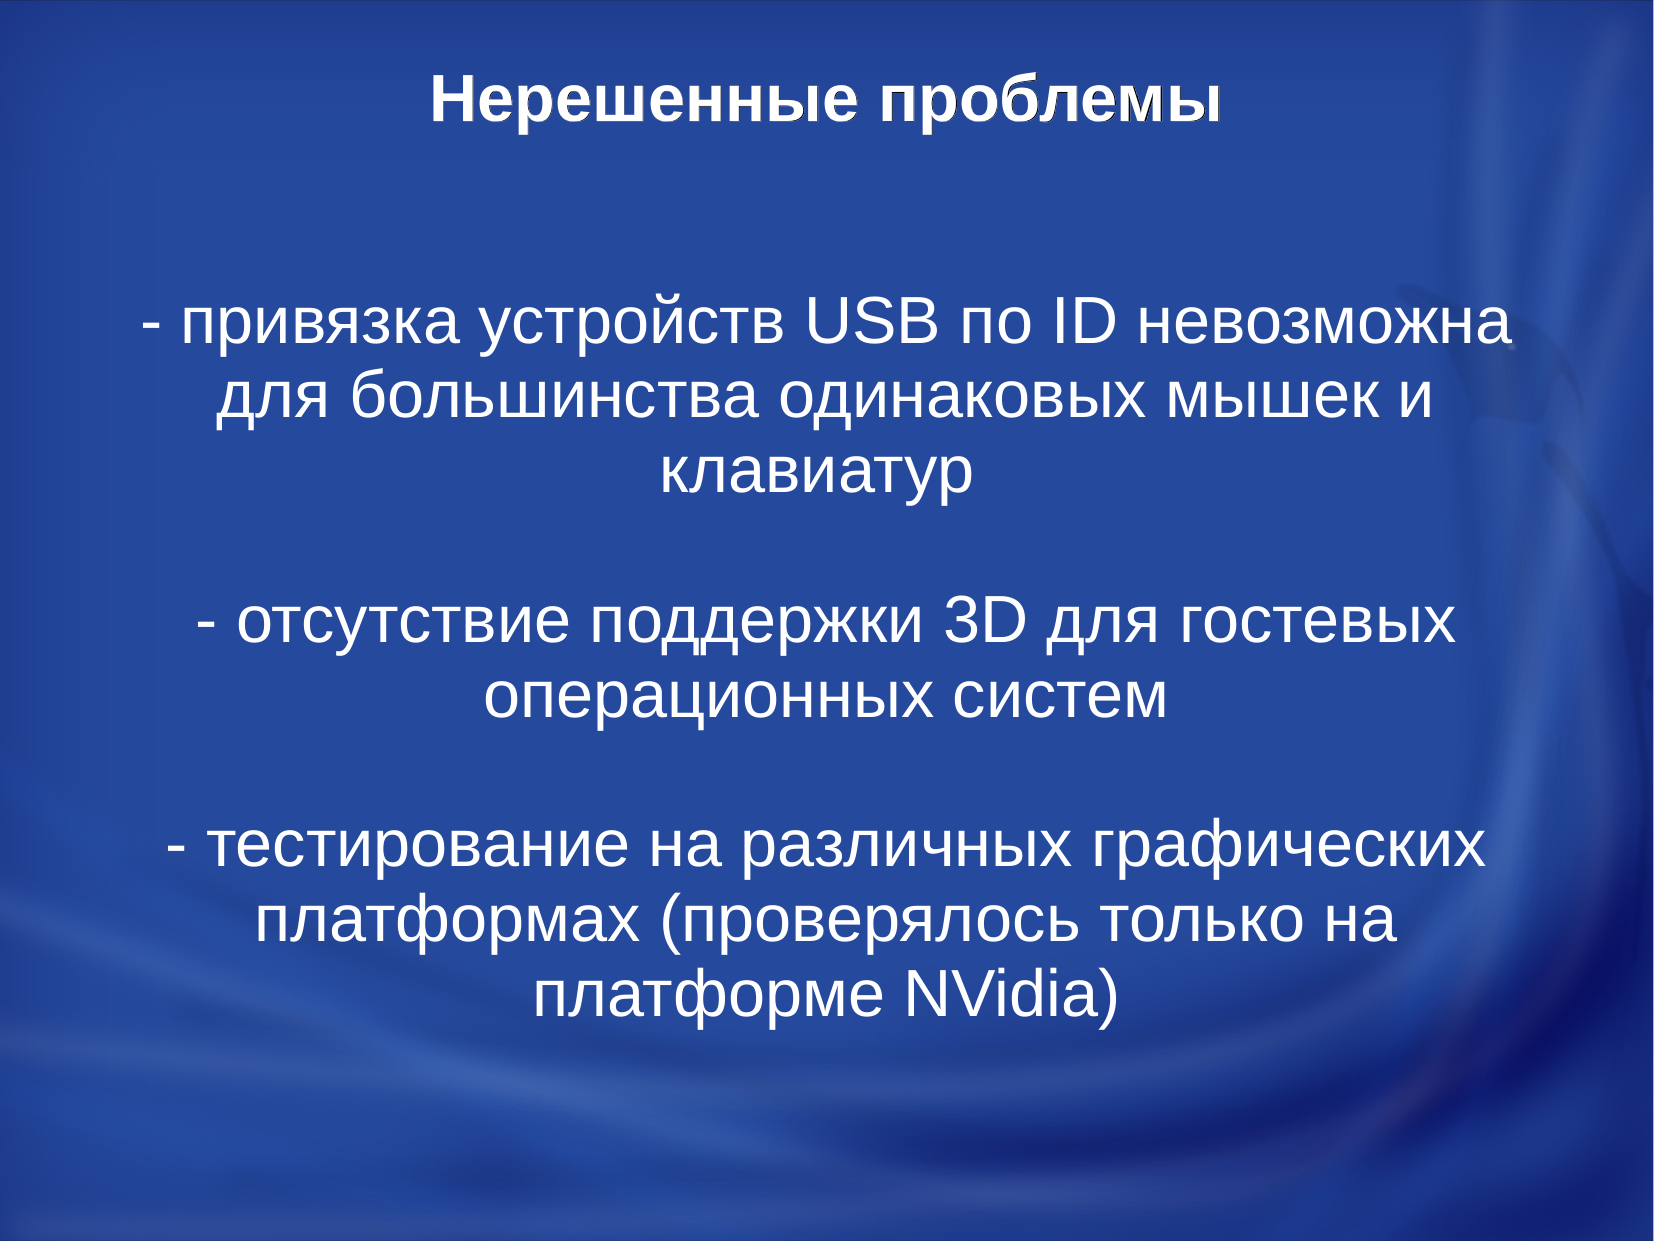

# Нерешенные проблемы
- привязка устройств USB по ID невозможна для большинства одинаковых мышек и клавиатур
- отсутствие поддержки 3D для гостевых операционных систем
- тестирование на различных графических платформах (проверялось только на платформе NVidia)